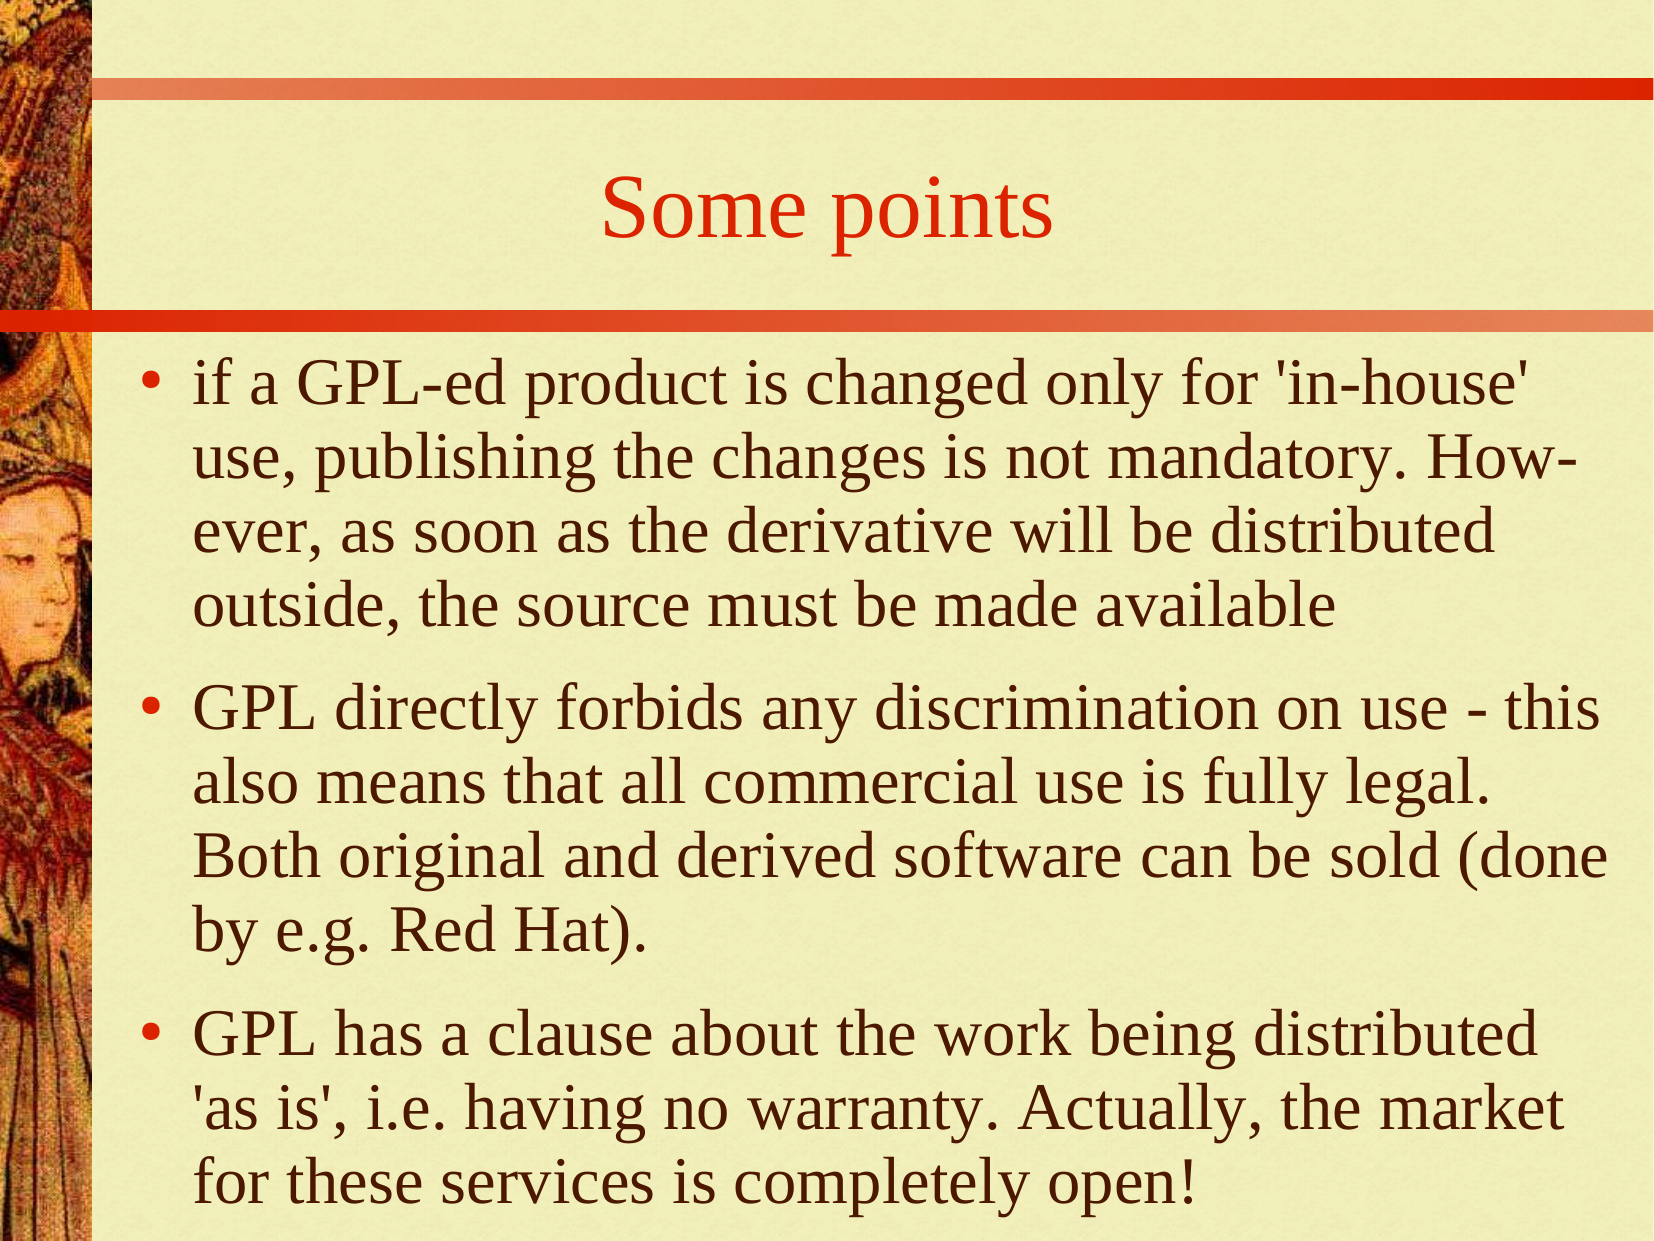

# Some points
if a GPL-ed product is changed only for 'in-house' use, publishing the changes is not mandatory. How-ever, as soon as the derivative will be distributed outside, the source must be made available
GPL directly forbids any discrimination on use - this also means that all commercial use is fully legal. Both original and derived software can be sold (done by e.g. Red Hat).
GPL has a clause about the work being distributed 'as is', i.e. having no warranty. Actually, the market for these services is completely open!